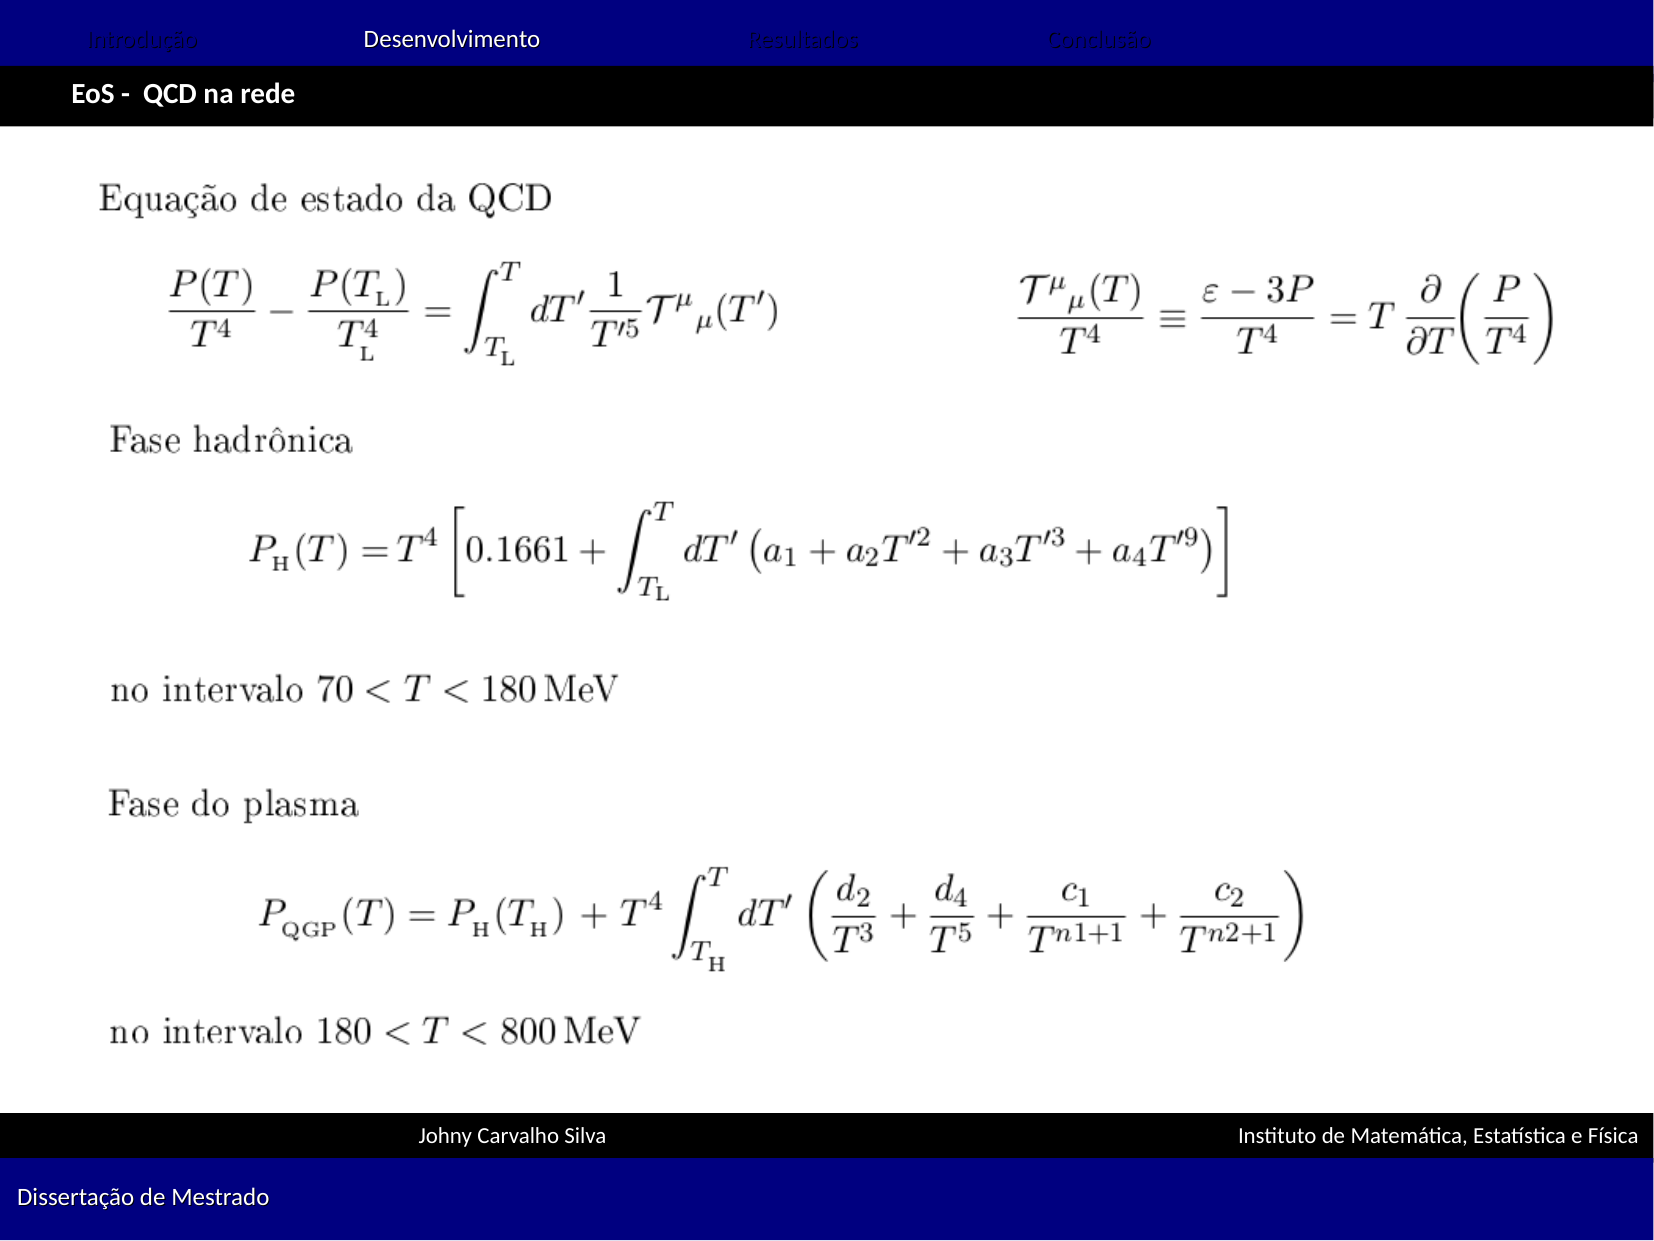

Introdução Desenvolvimento Resultados Conclusão
 EoS - QCD na rede
# Johny Carvalho Silva Instituto de Matemática, Estatística e Física
 Dissertação de Mestrado